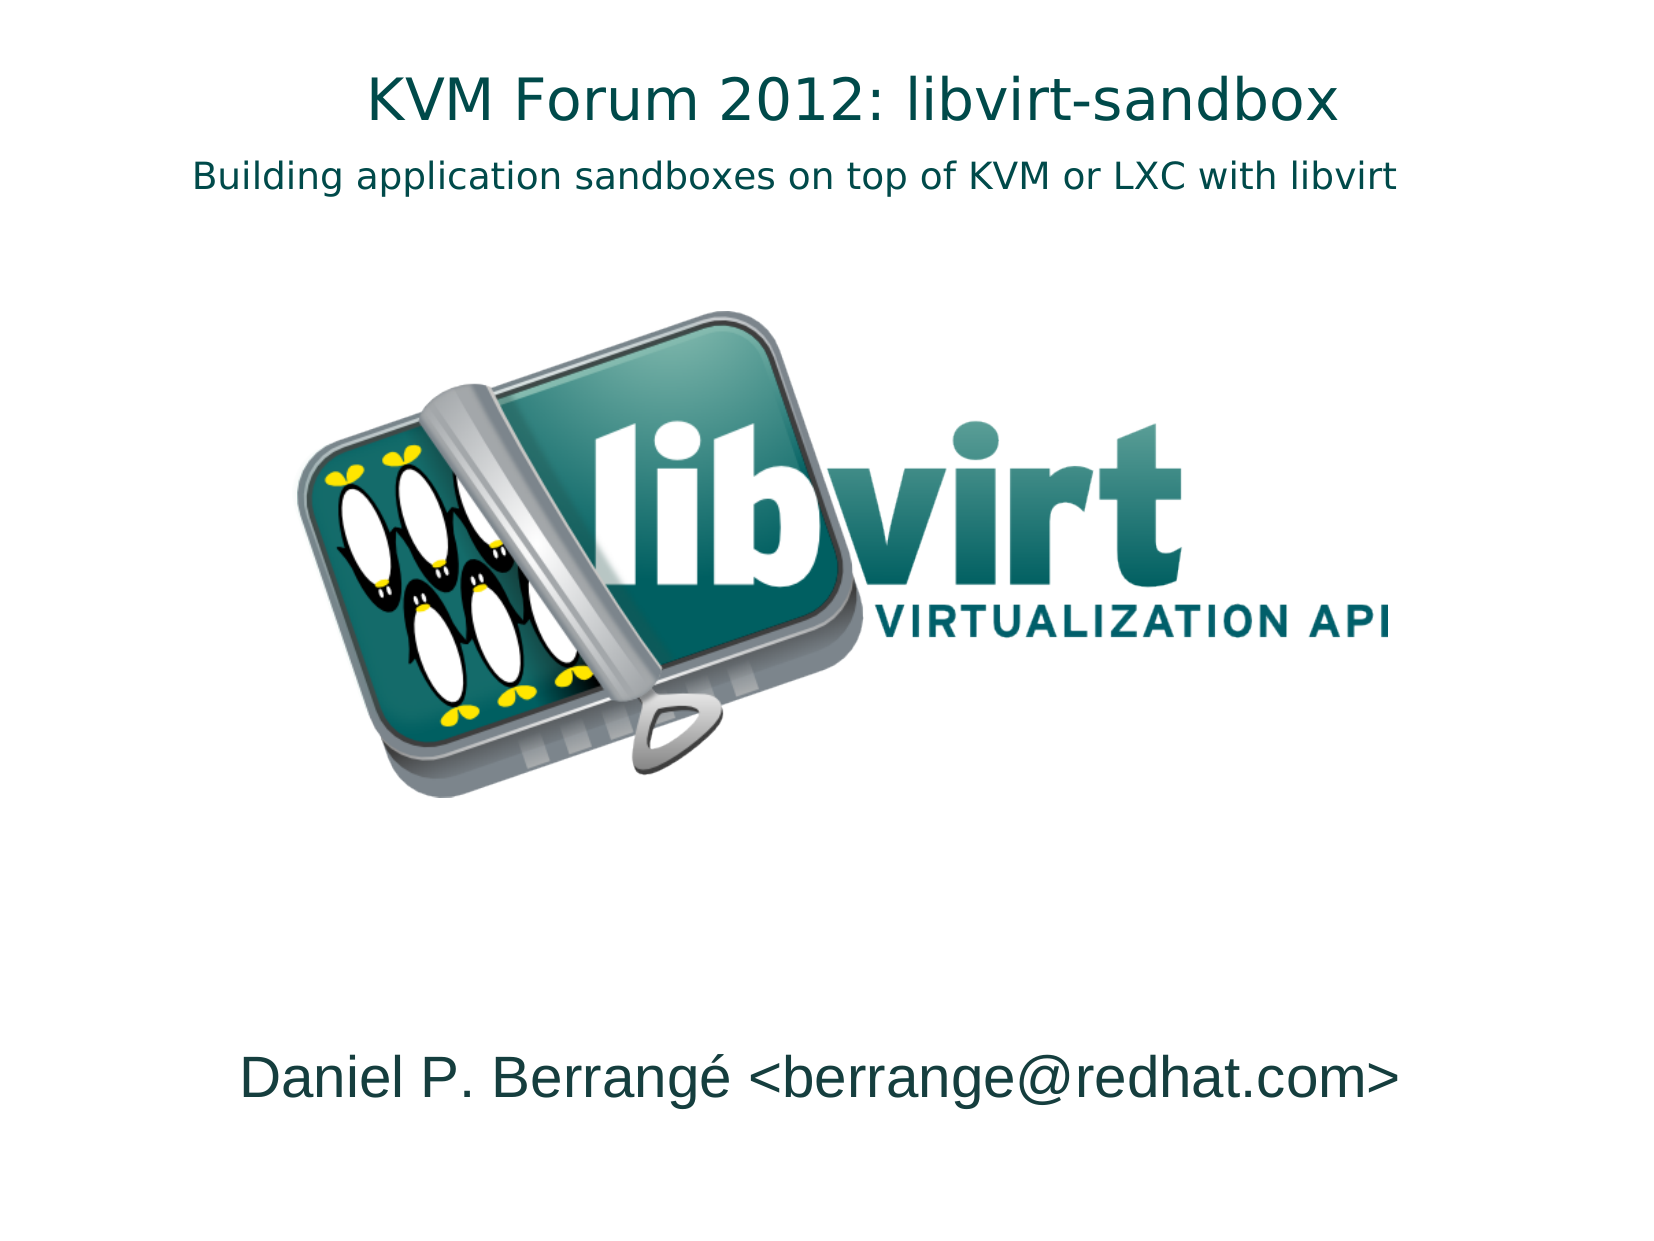

KVM Forum 2012: libvirt-sandbox
Building application sandboxes on top of KVM or LXC with libvirt
# Daniel P. Berrangé <berrange@redhat.com>